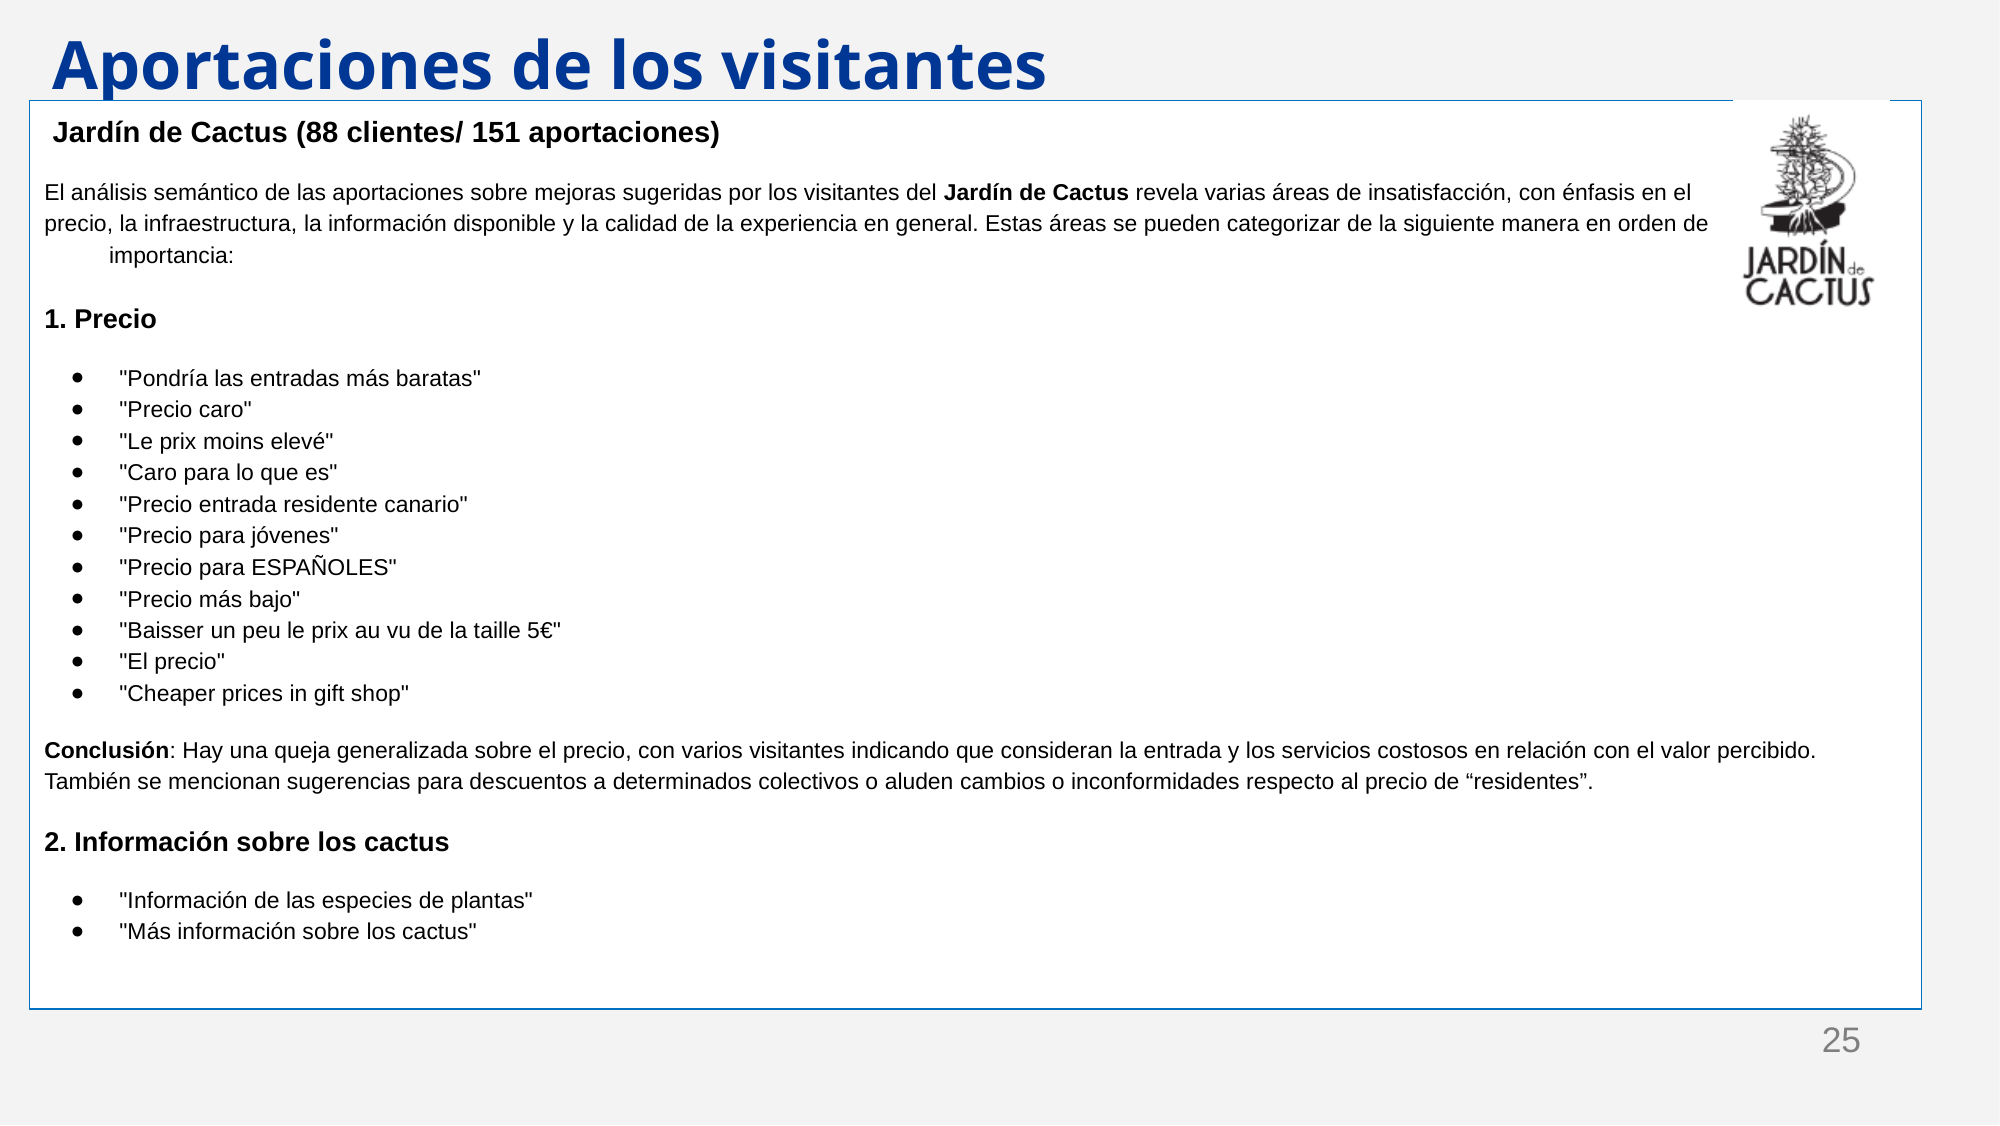

Aportaciones de los visitantes
 Jardín de Cactus (88 clientes/ 151 aportaciones)
El análisis semántico de las aportaciones sobre mejoras sugeridas por los visitantes del Jardín de Cactus revela varias áreas de insatisfacción, con énfasis en el precio, la infraestructura, la información disponible y la calidad de la experiencia en general. Estas áreas se pueden categorizar de la siguiente manera en orden de importancia:
1. Precio
"Pondría las entradas más baratas"
"Precio caro"
"Le prix moins elevé"
"Caro para lo que es"
"Precio entrada residente canario"
"Precio para jóvenes"
"Precio para ESPAÑOLES"
"Precio más bajo"
"Baisser un peu le prix au vu de la taille 5€"
"El precio"
"Cheaper prices in gift shop"
Conclusión: Hay una queja generalizada sobre el precio, con varios visitantes indicando que consideran la entrada y los servicios costosos en relación con el valor percibido. También se mencionan sugerencias para descuentos a determinados colectivos o aluden cambios o inconformidades respecto al precio de “residentes”.
2. Información sobre los cactus
"Información de las especies de plantas"
"Más información sobre los cactus"